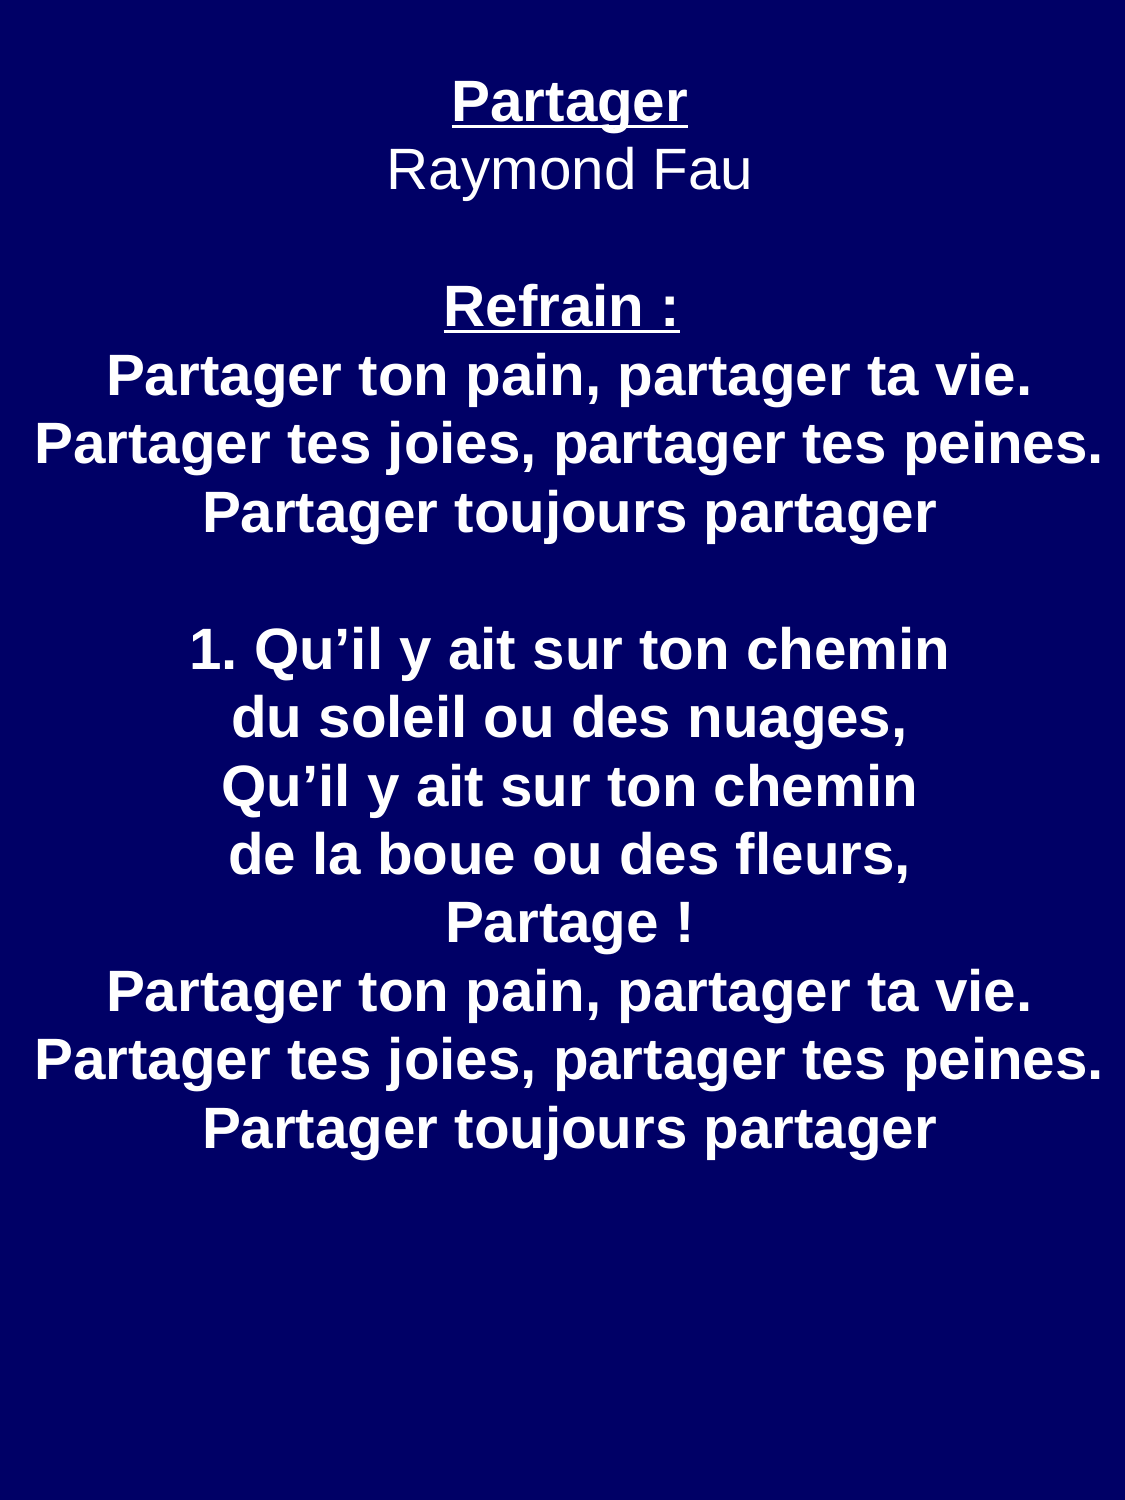

Partager
Raymond Fau
Refrain :
Partager ton pain, partager ta vie.
Partager tes joies, partager tes peines.
Partager toujours partager
1. Qu’il y ait sur ton chemin
du soleil ou des nuages,
Qu’il y ait sur ton chemin
de la boue ou des fleurs,
Partage !
Partager ton pain, partager ta vie.
Partager tes joies, partager tes peines.
Partager toujours partager